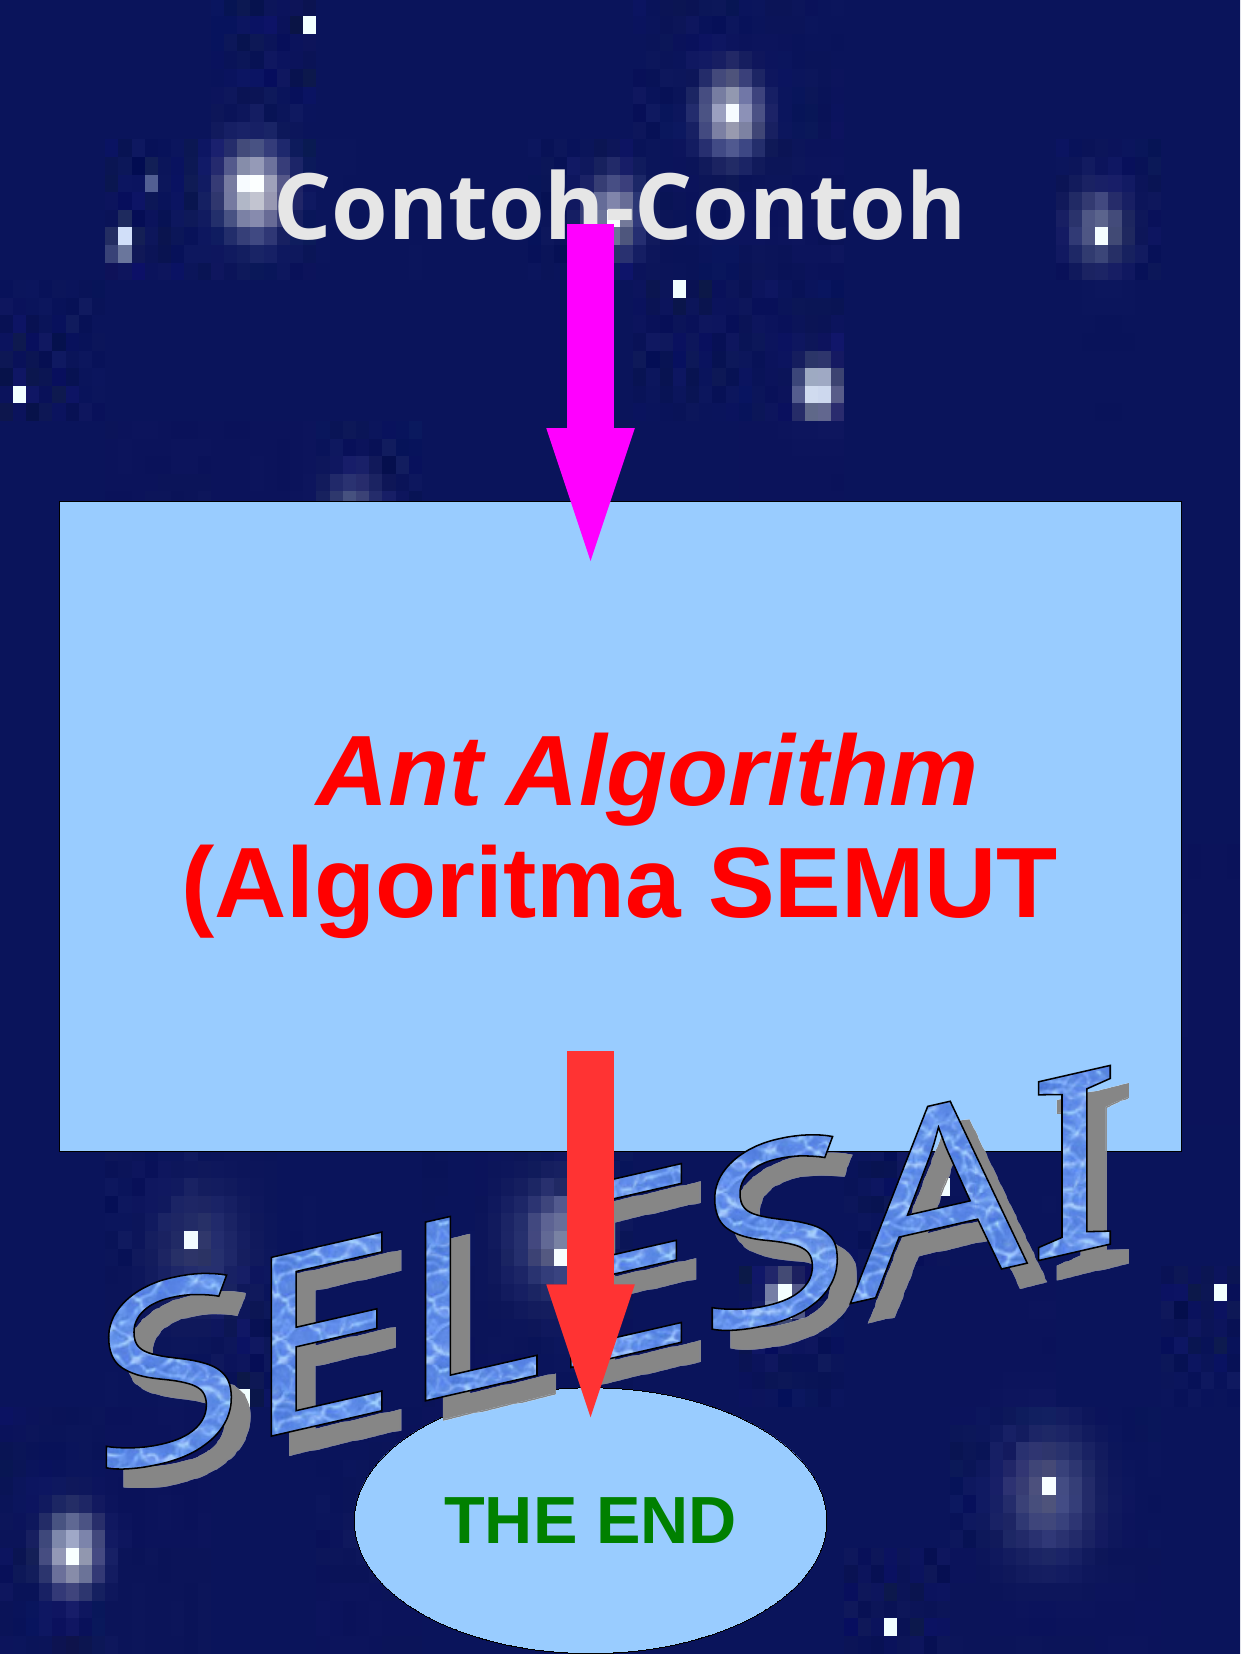

# Contoh-Contoh
 Ant Algorithm
(Algoritma SEMUT
SELESAI
THE END